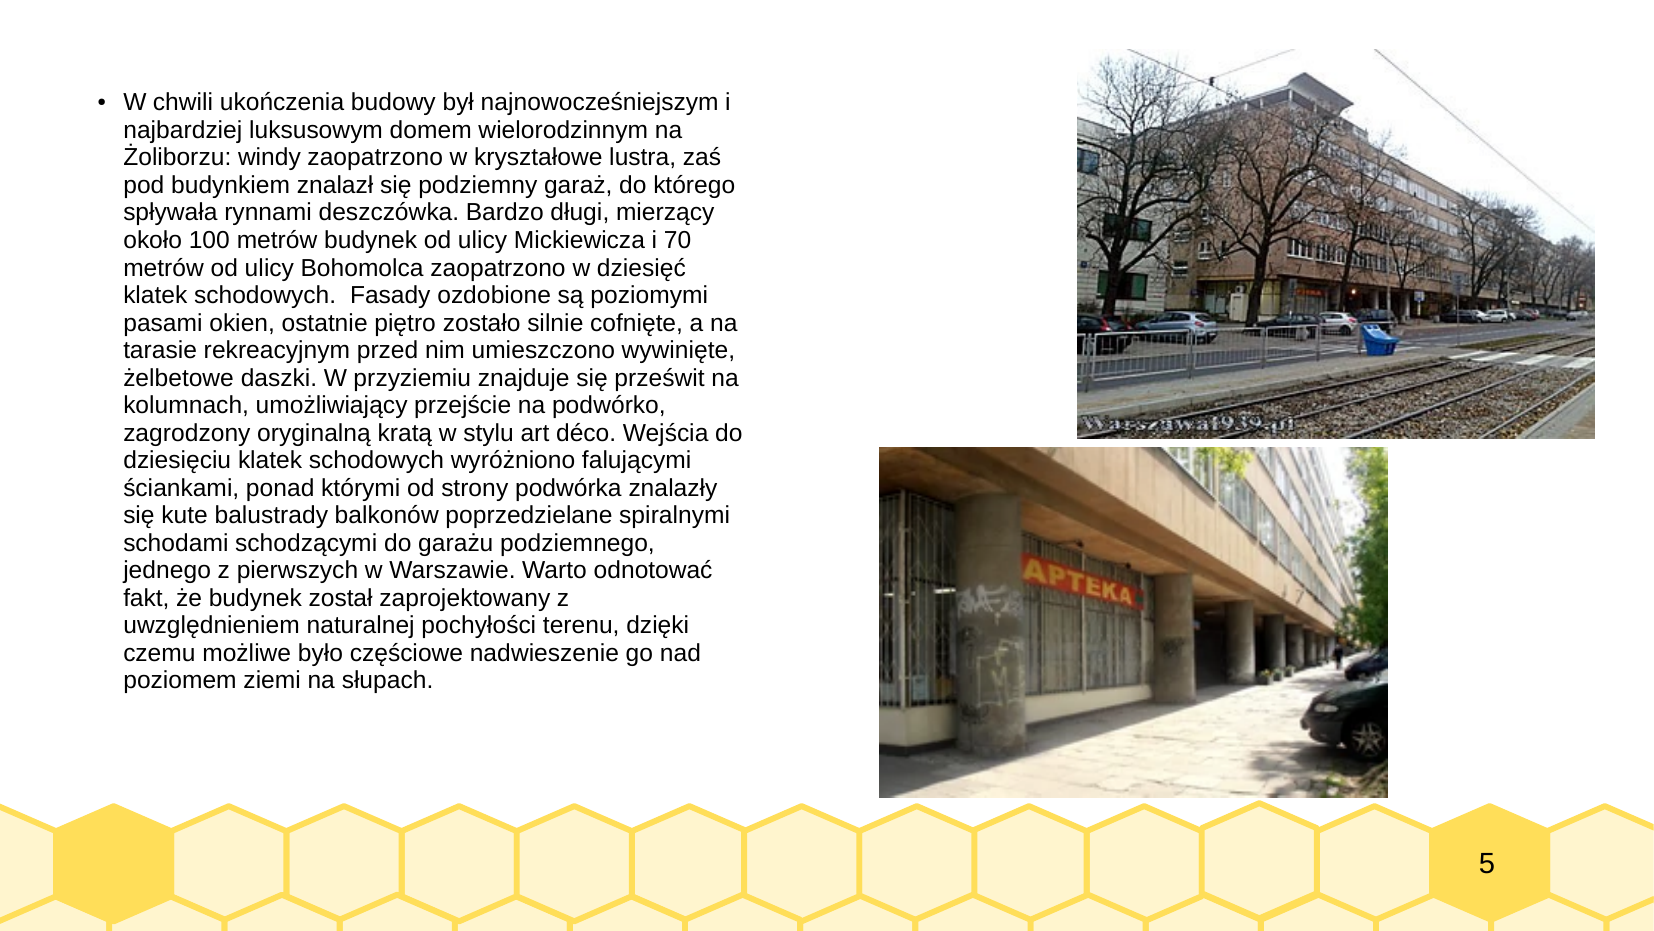

# W chwili ukończenia budowy był najnowocześniejszym i najbardziej luksusowym domem wielorodzinnym na Żoliborzu: windy zaopatrzono w kryształowe lustra, zaś pod budynkiem znalazł się podziemny garaż, do którego spływała rynnami deszczówka. Bardzo długi, mierzący około 100 metrów budynek od ulicy Mickiewicza i 70 metrów od ulicy Bohomolca zaopatrzono w dziesięć klatek schodowych. Fasady ozdobione są poziomymi pasami okien, ostatnie piętro zostało silnie cofnięte, a na tarasie rekreacyjnym przed nim umieszczono wywinięte, żelbetowe daszki. W przyziemiu znajduje się prześwit na kolumnach, umożliwiający przejście na podwórko, zagrodzony oryginalną kratą w stylu art déco. Wejścia do dziesięciu klatek schodowych wyróżniono falującymi ściankami, ponad którymi od strony podwórka znalazły się kute balustrady balkonów poprzedzielane spiralnymi schodami schodzącymi do garażu podziemnego, jednego z pierwszych w Warszawie. Warto odnotować fakt, że budynek został zaprojektowany z uwzględnieniem naturalnej pochyłości terenu, dzięki czemu możliwe było częściowe nadwieszenie go nad poziomem ziemi na słupach.